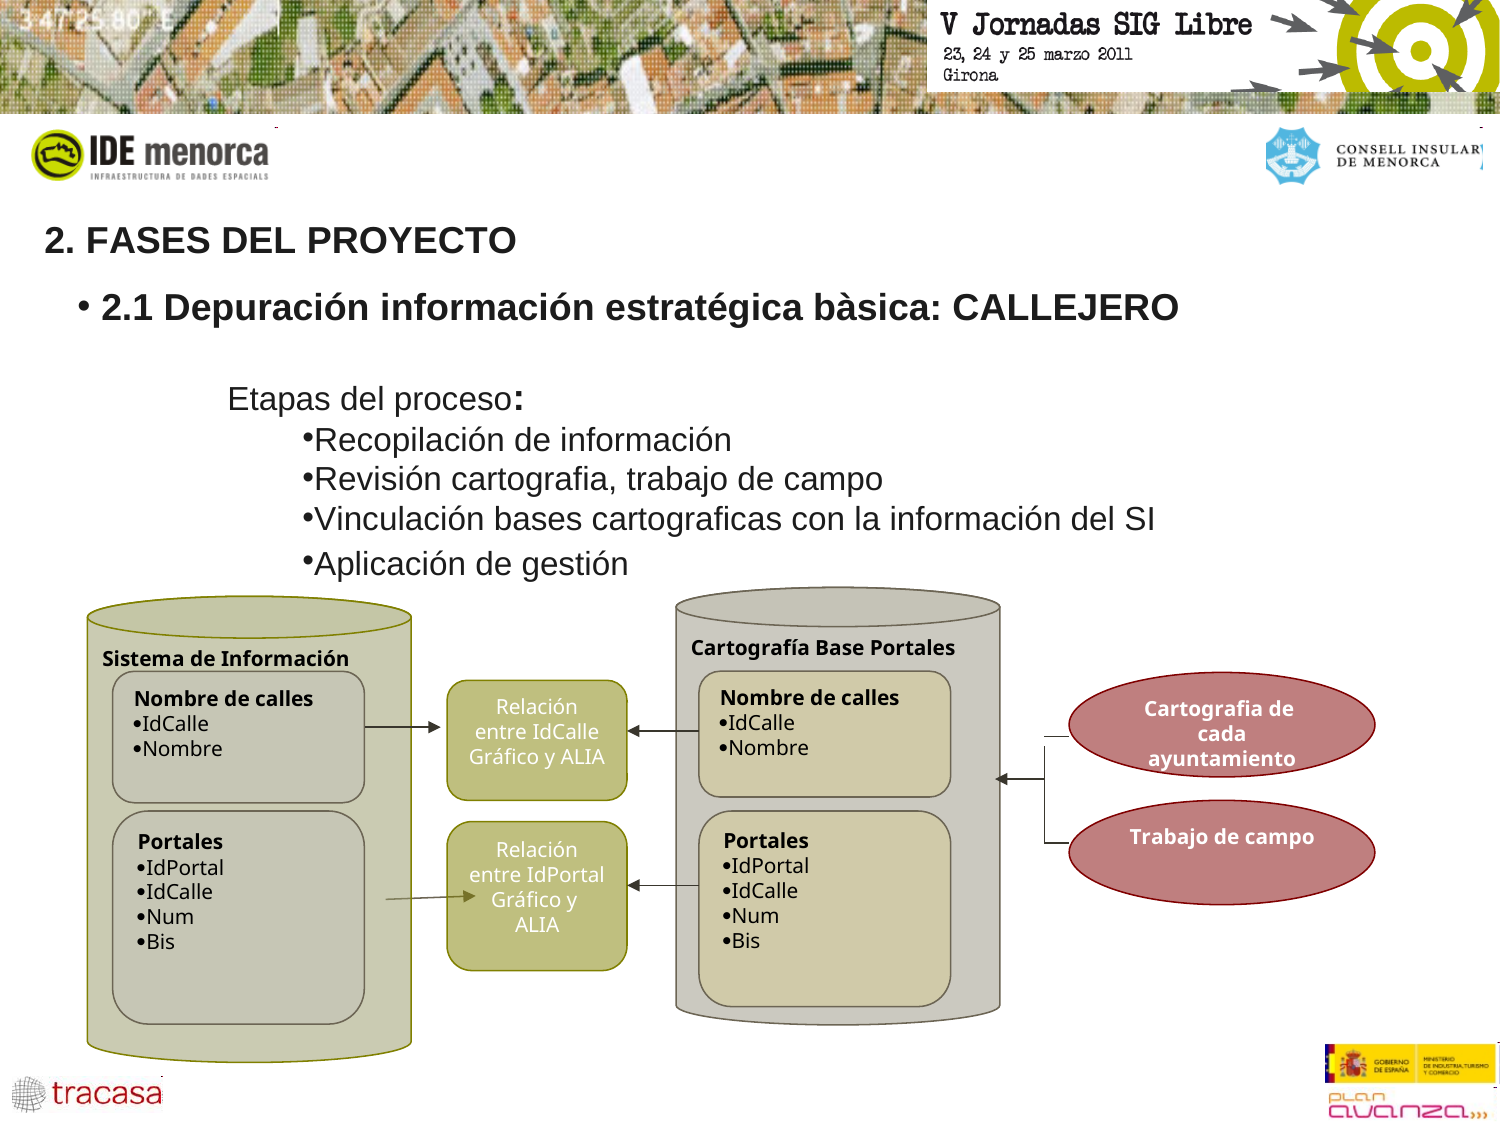

2. FASES DEL PROYECTO
 2.1 Depuración información estratégica bàsica: CALLEJERO
Etapas del proceso:
Recopilación de información
Revisión cartografia, trabajo de campo
Vinculación bases cartograficas con la información del SI
Aplicación de gestión
Cartografía Base Portales
Sistema de Información
Nombre de calles
IdCalle
Nombre
Nombre de calles
IdCalle
Nombre
Cartografia de cada ayuntamiento
Relación entre IdCalle Gráfico y ALIA
Trabajo de campo
Portales
IdPortal
IdCalle
Num
Bis
Portales
IdPortal
IdCalle
Num
Bis
Relación entre IdPortal Gráfico y ALIA